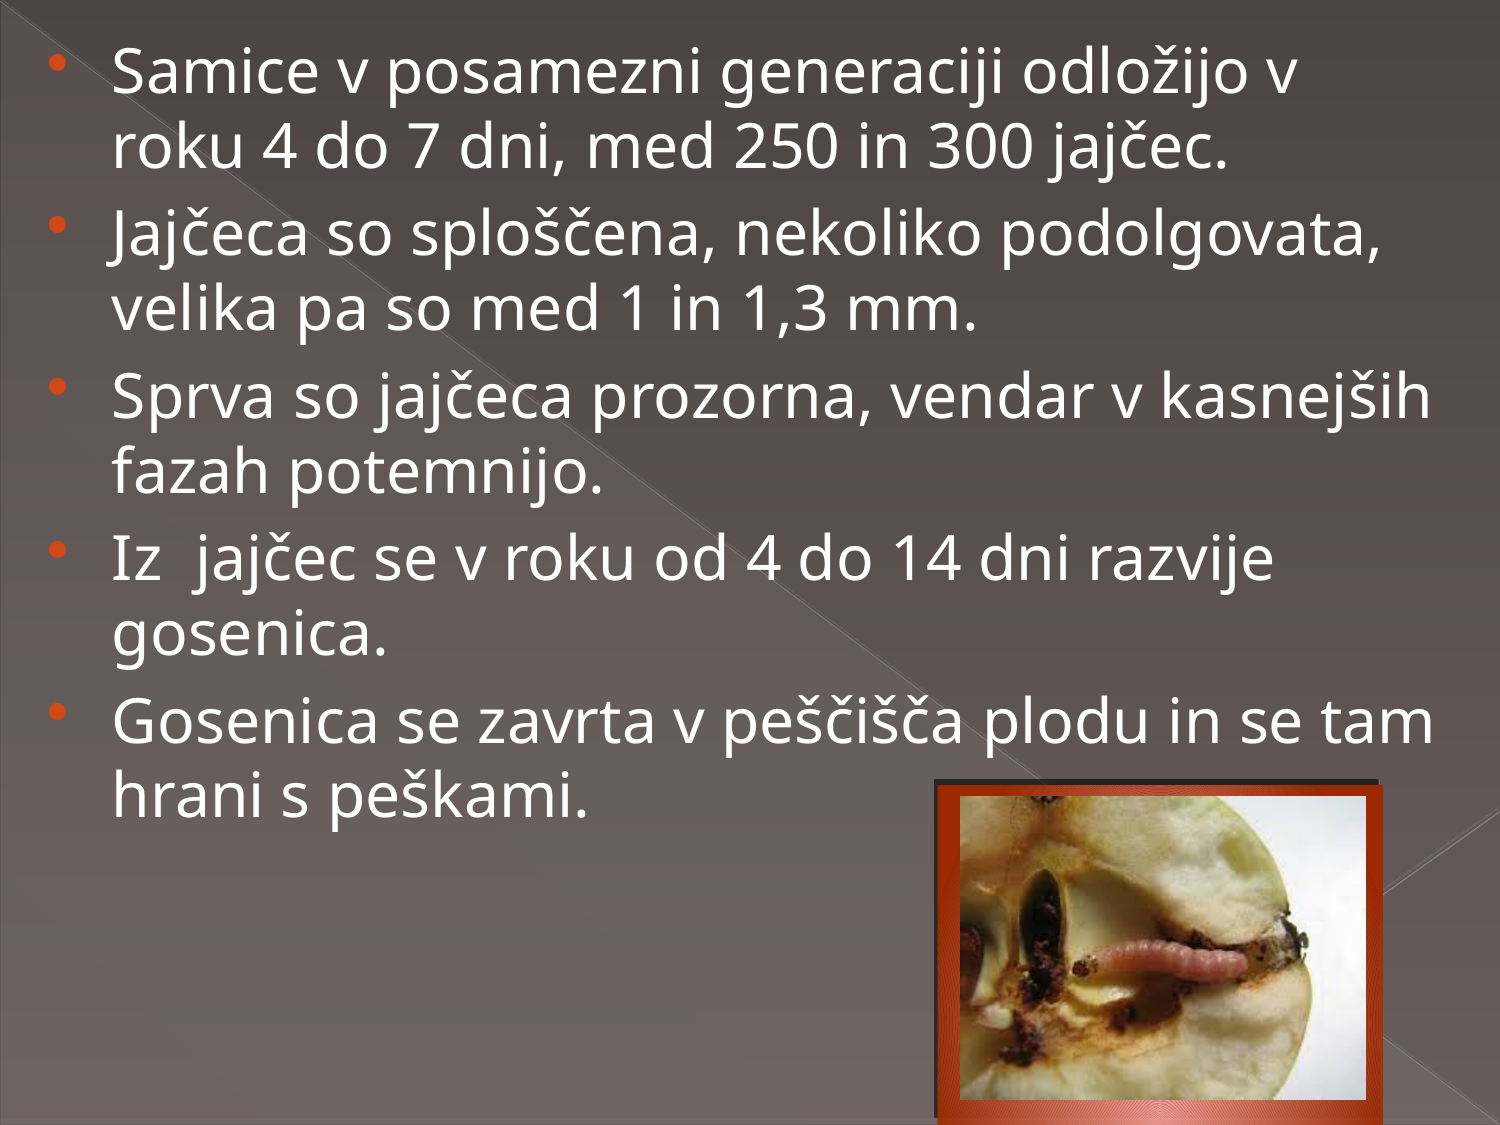

# Samice v posamezni generaciji odložijo v roku 4 do 7 dni, med 250 in 300 jajčec.
Jajčeca so sploščena, nekoliko podolgovata, velika pa so med 1 in 1,3 mm.
Sprva so jajčeca prozorna, vendar v kasnejših fazah potemnijo.
Iz jajčec se v roku od 4 do 14 dni razvije gosenica.
Gosenica se zavrta v peščišča plodu in se tam hrani s peškami.